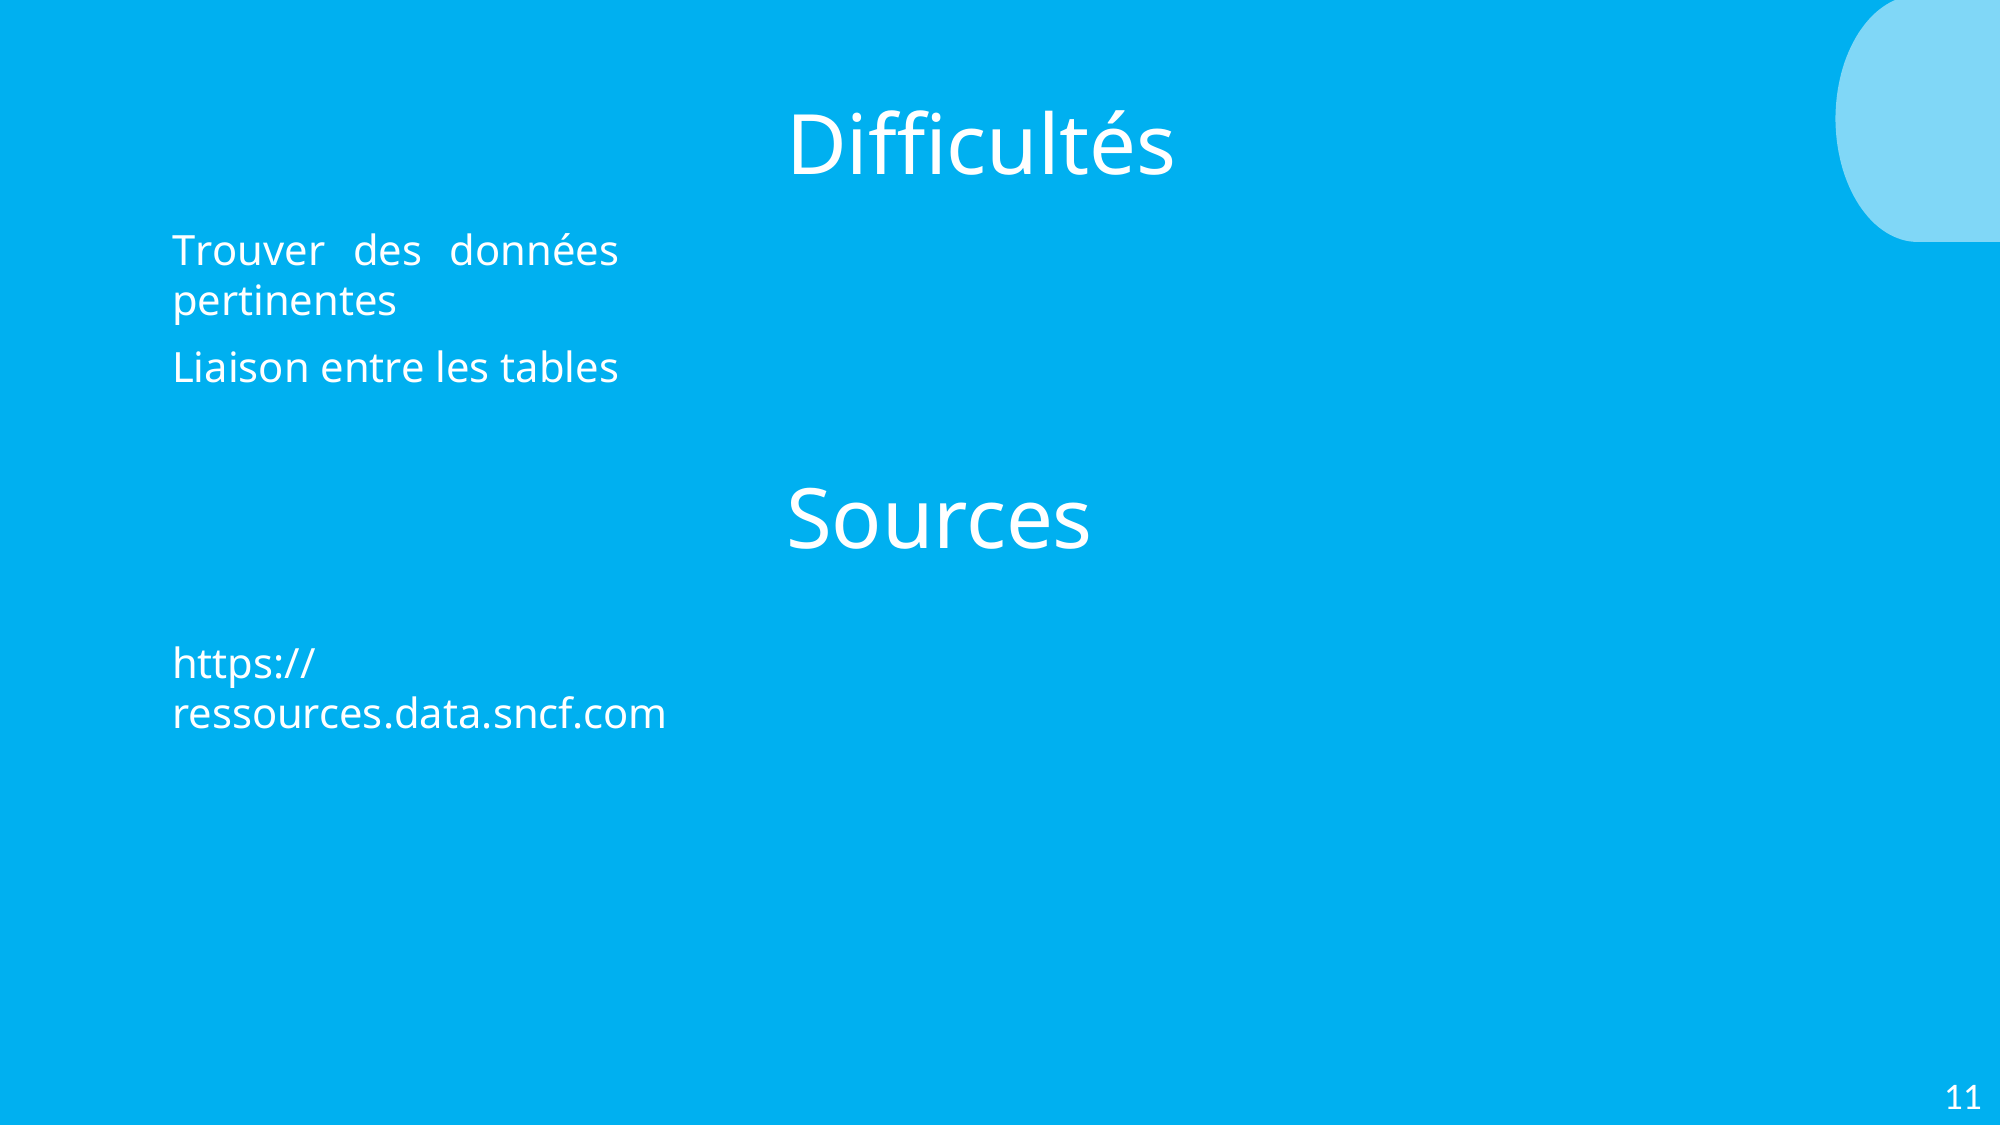

Difficultés
Trouver des données pertinentes
Liaison entre les tables
Sources
https://ressources.data.sncf.com
11